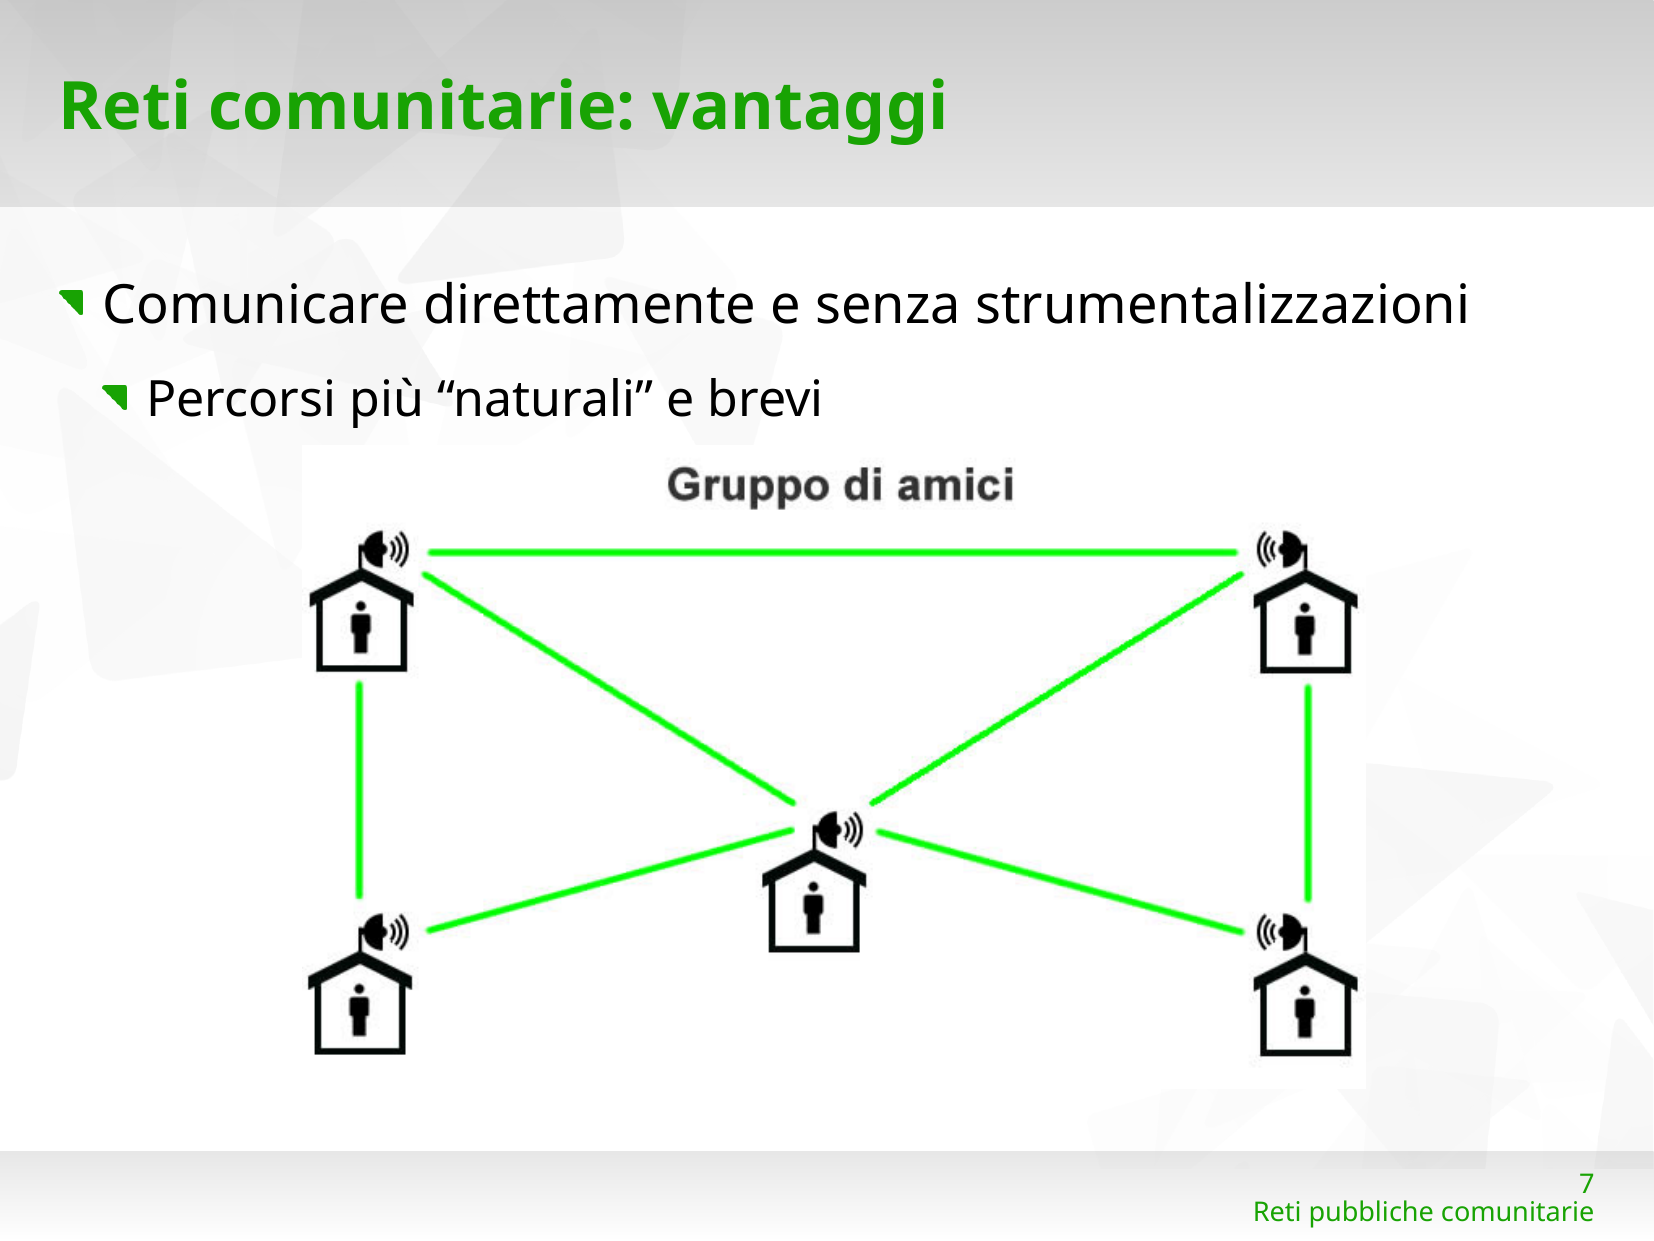

# Reti comunitarie: vantaggi
Comunicare direttamente e senza strumentalizzazioni
Percorsi più “naturali” e brevi
7
Reti pubbliche comunitarie